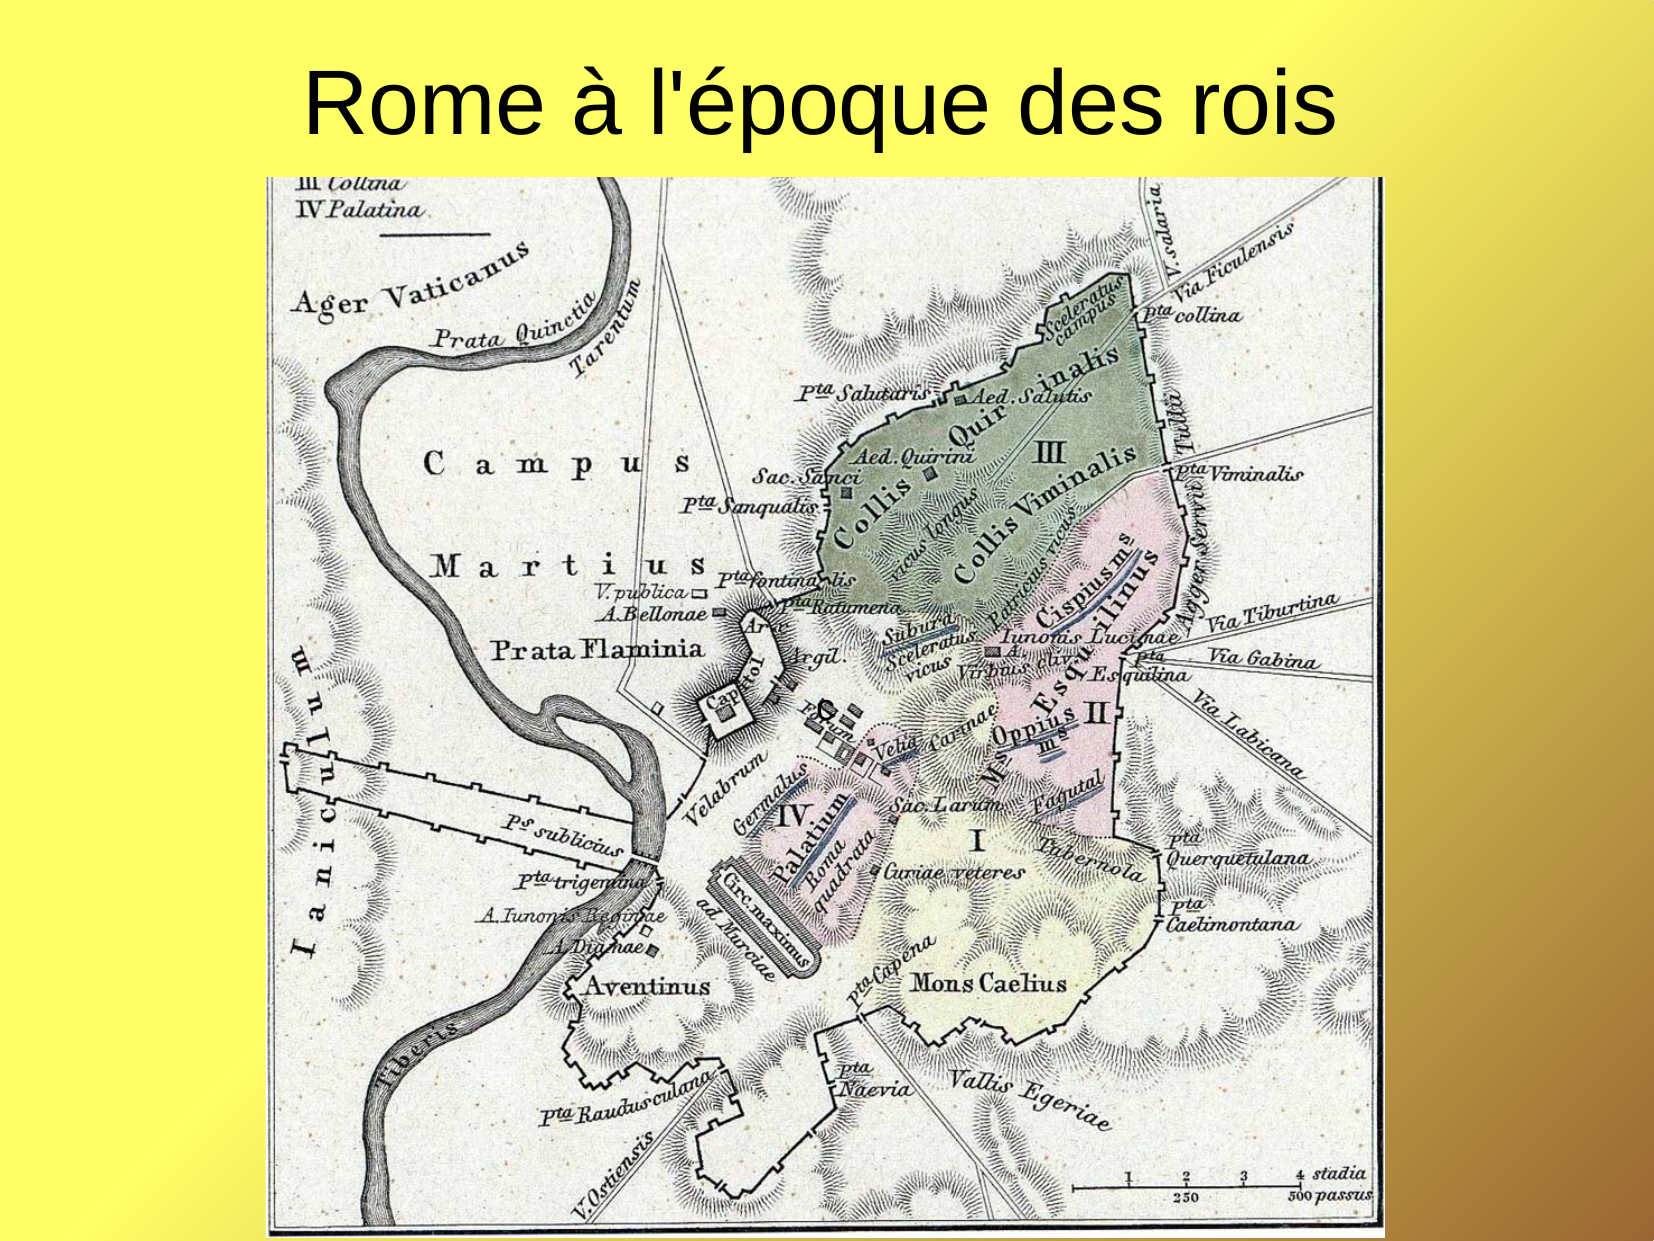

# Rome à l'époque des rois
c